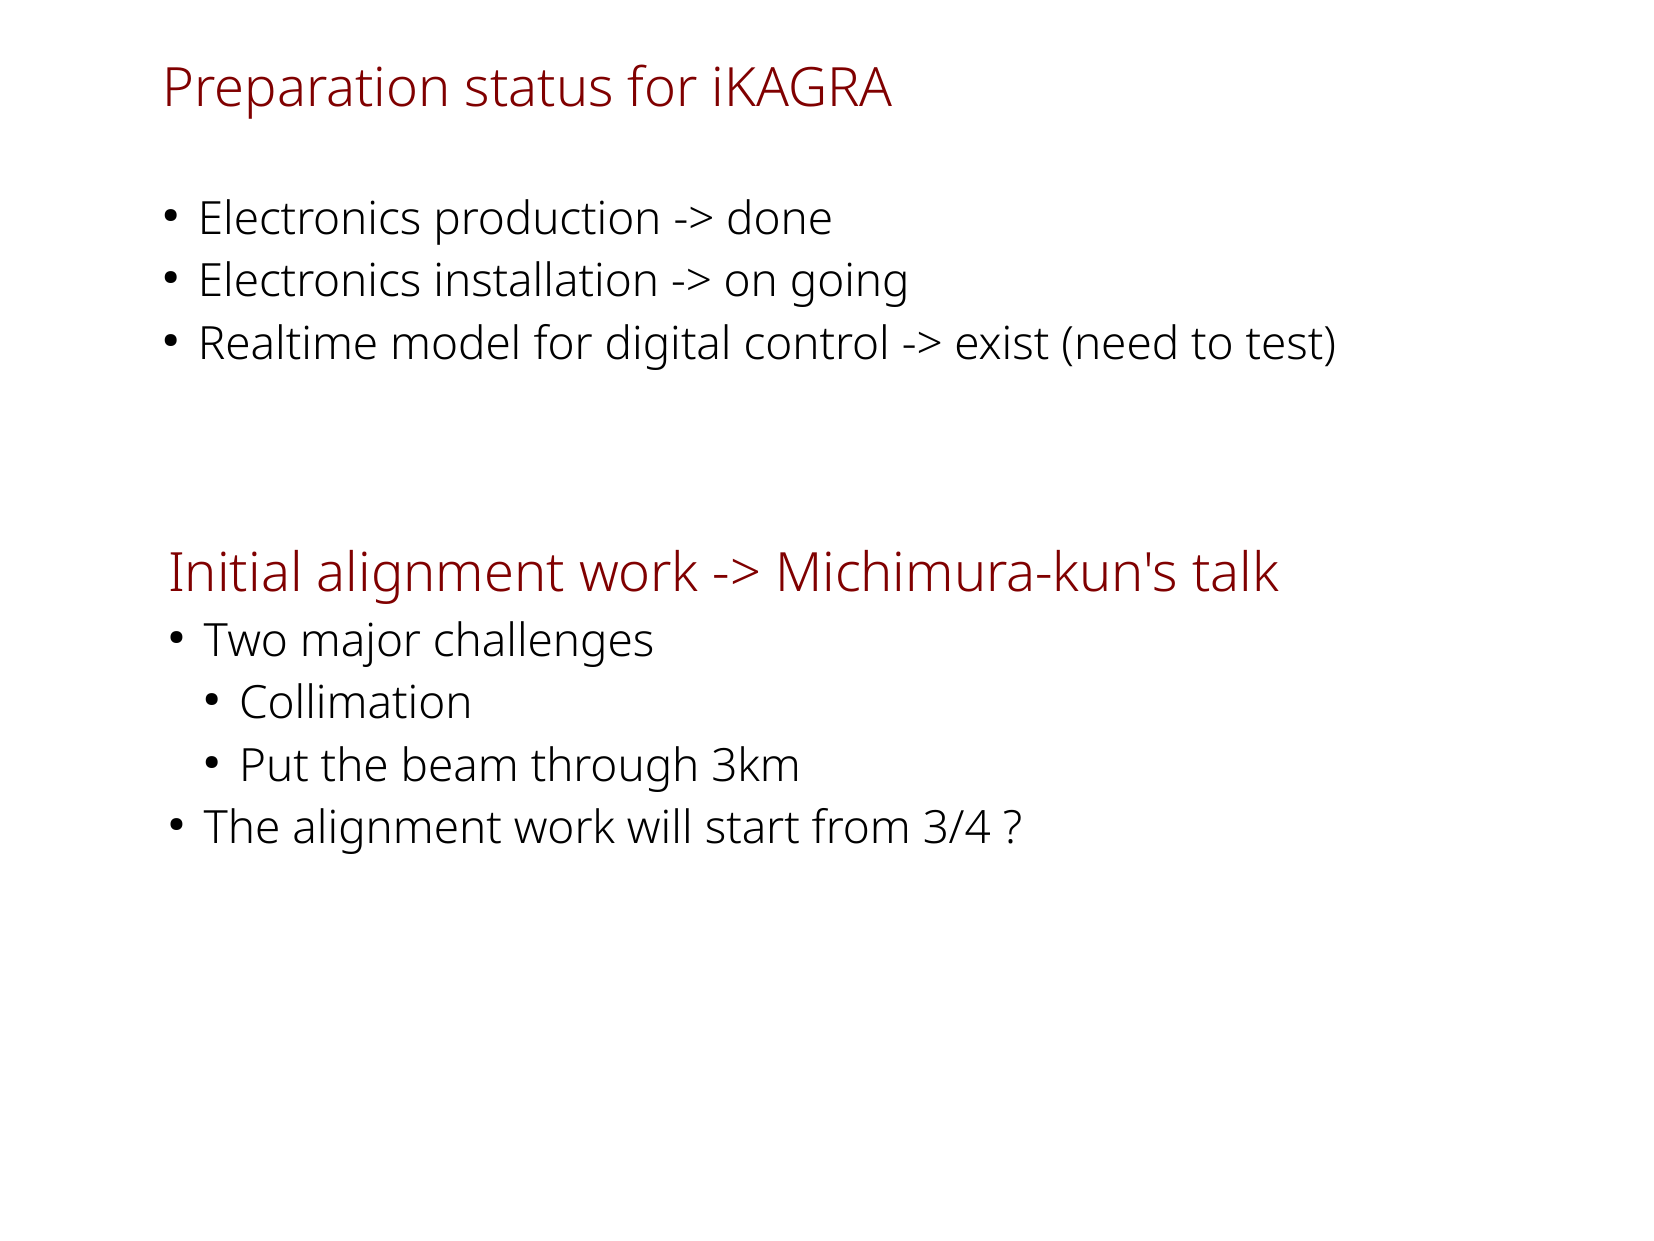

Preparation status for iKAGRA
Electronics production -> done
Electronics installation -> on going
Realtime model for digital control -> exist (need to test)
Initial alignment work -> Michimura-kun's talk
Two major challenges
Collimation
Put the beam through 3km
The alignment work will start from 3/4 ?